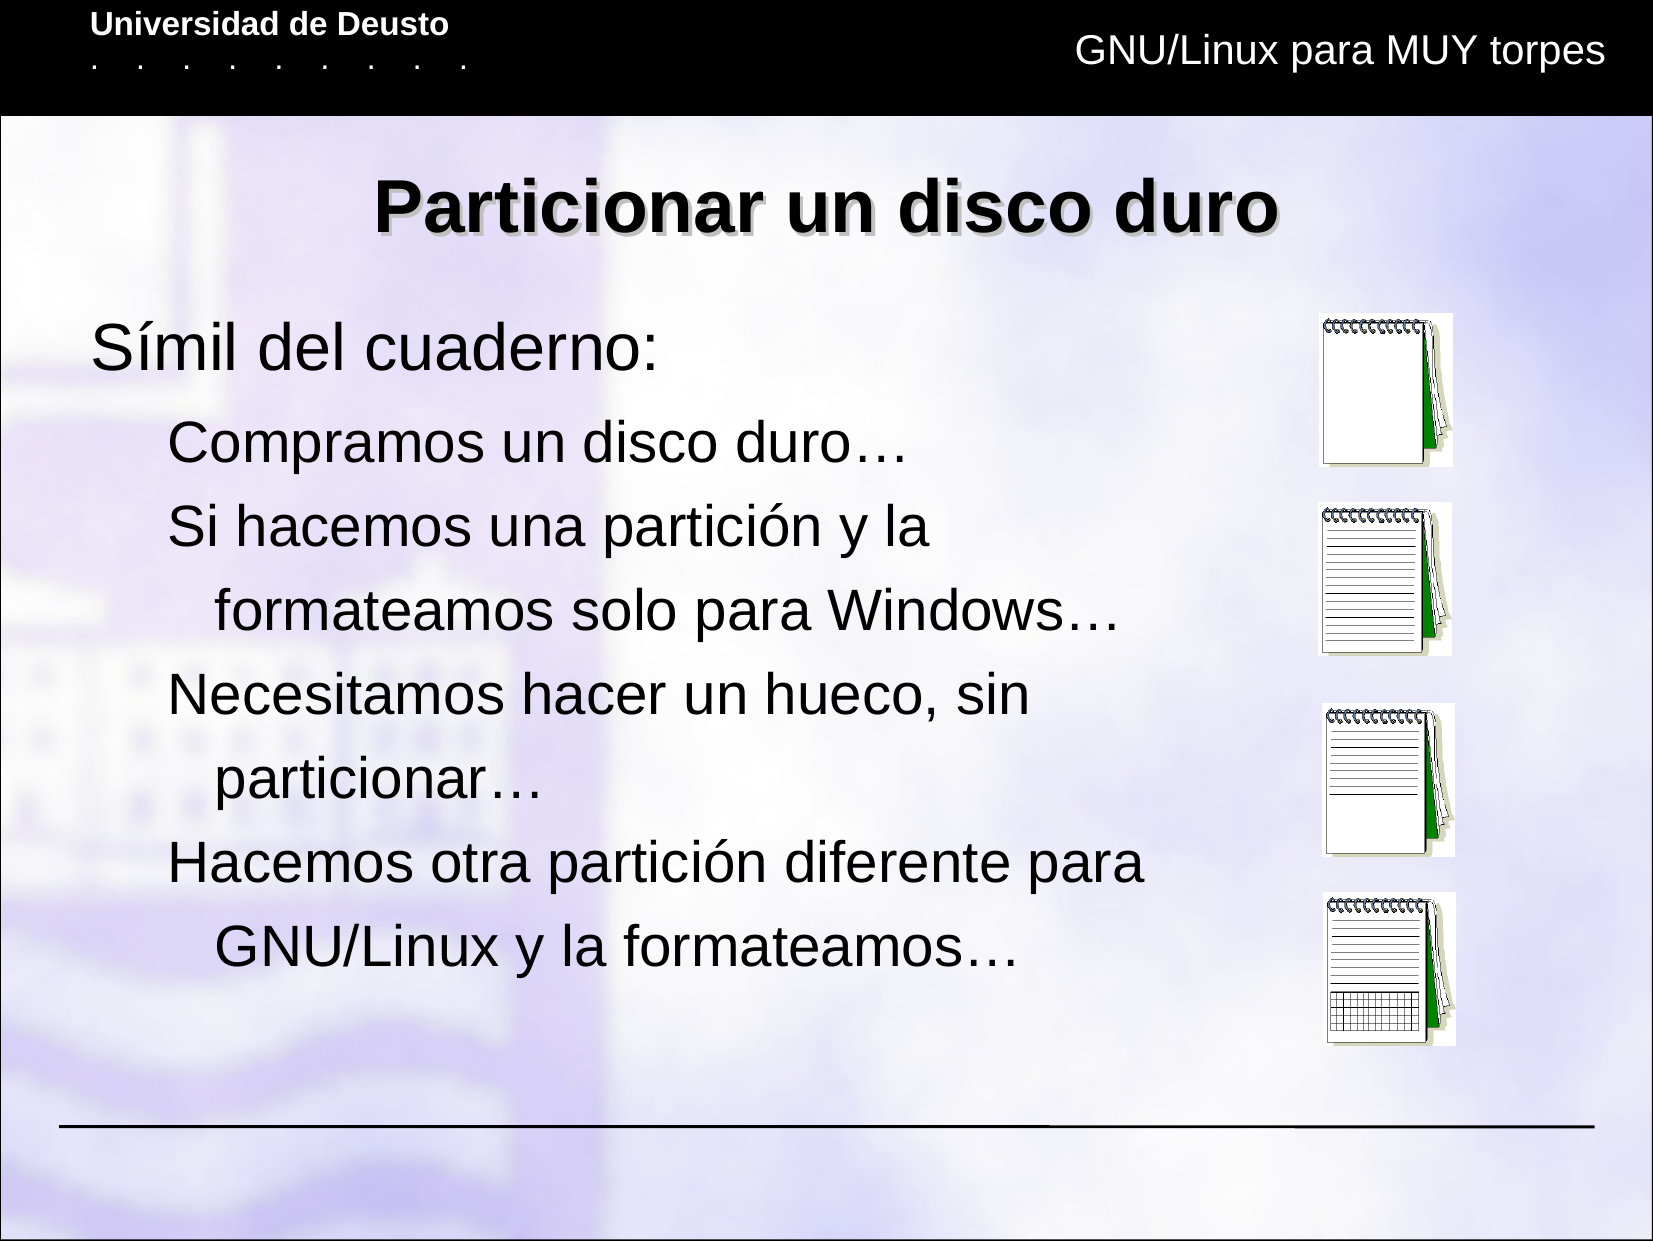

# Particionar un disco duro
Símil del cuaderno:
Compramos un disco duro…
Si hacemos una partición y la
	formateamos solo para Windows…
Necesitamos hacer un hueco, sin
	particionar…
Hacemos otra partición diferente para
	GNU/Linux y la formateamos…